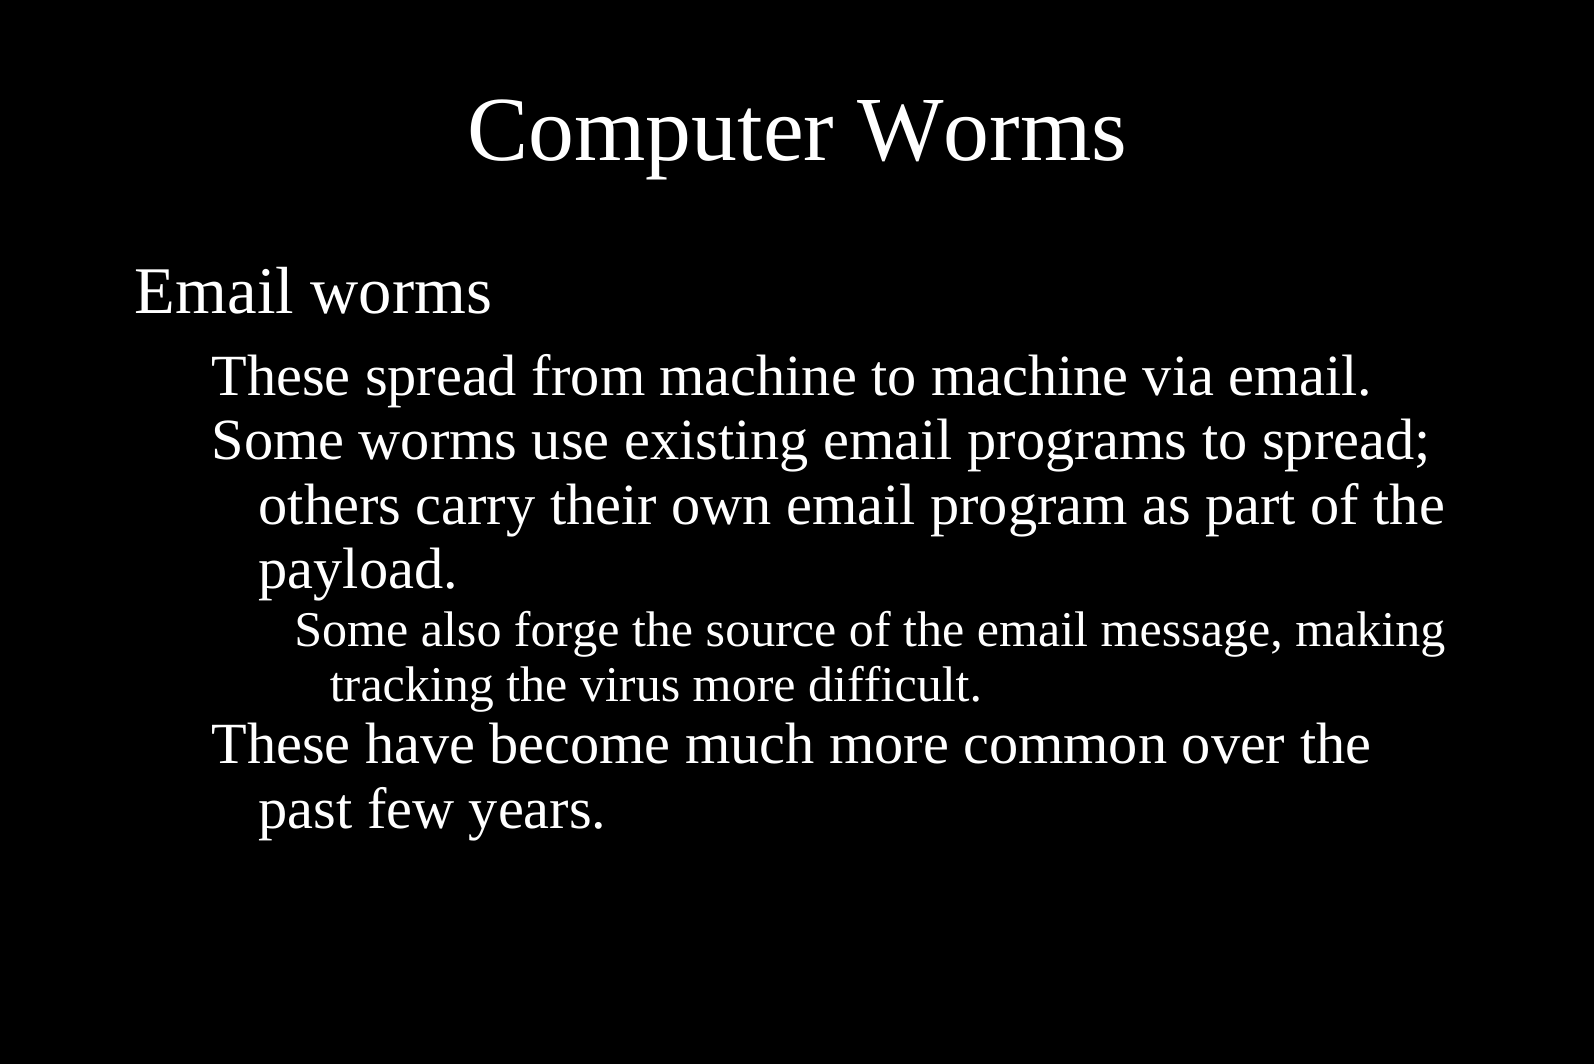

# Computer Worms
Email worms
These spread from machine to machine via email.
Some worms use existing email programs to spread; others carry their own email program as part of the payload.
Some also forge the source of the email message, making tracking the virus more difficult.
These have become much more common over the past few years.